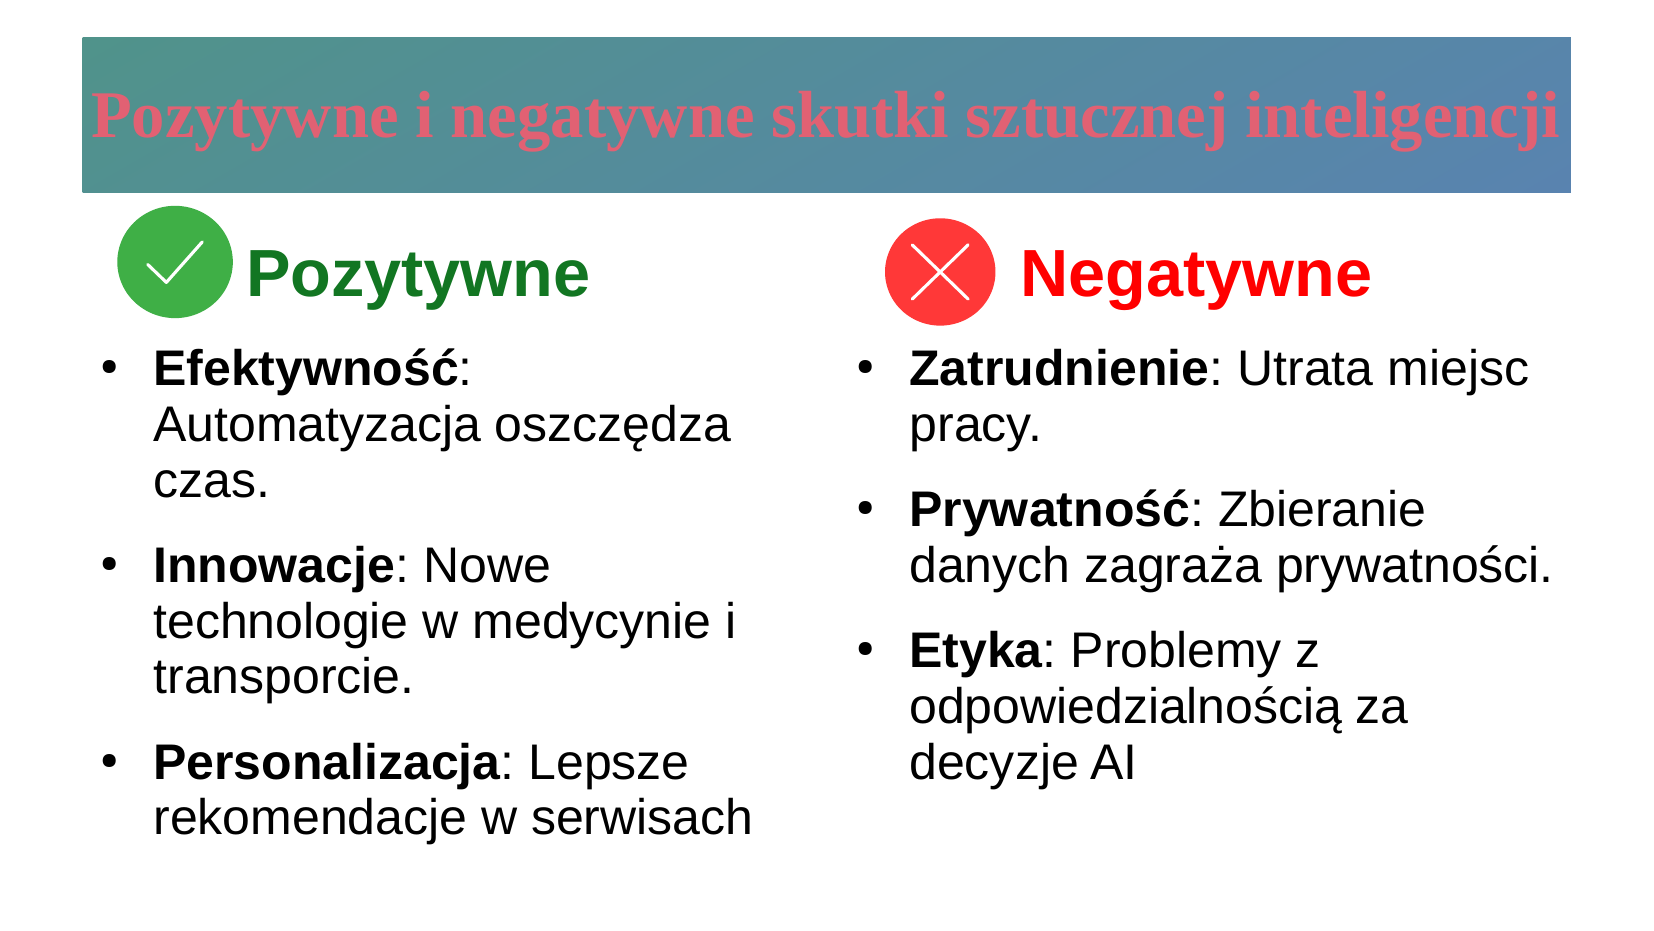

# Pozytywne i negatywne skutki sztucznej inteligencji
 Pozytywne
Efektywność: Automatyzacja oszczędza czas.
Innowacje: Nowe technologie w medycynie i transporcie.
Personalizacja: Lepsze rekomendacje w serwisach
 Negatywne
Zatrudnienie: Utrata miejsc pracy.
Prywatność: Zbieranie danych zagraża prywatności.
Etyka: Problemy z odpowiedzialnością za decyzje AI